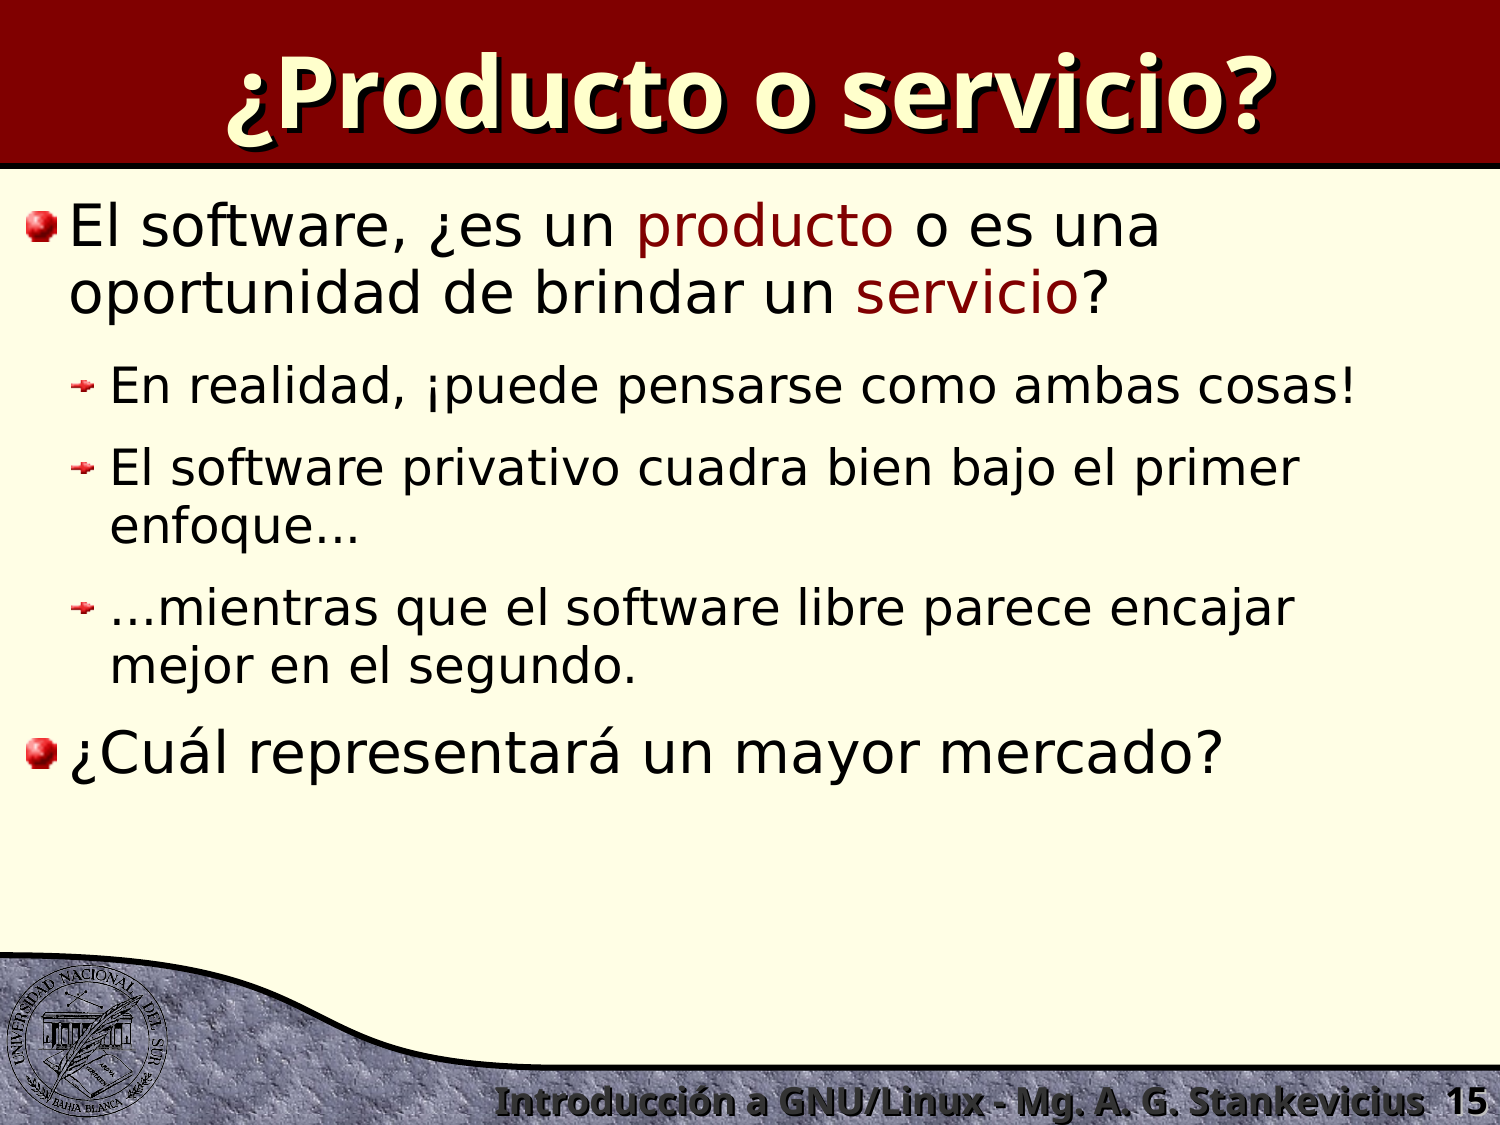

# ¿Producto o servicio?
El software, ¿es un producto o es una oportunidad de brindar un servicio?
En realidad, ¡puede pensarse como ambas cosas!
El software privativo cuadra bien bajo el primer enfoque...
...mientras que el software libre parece encajar
mejor en el segundo.
¿Cuál representará un mayor mercado?
15